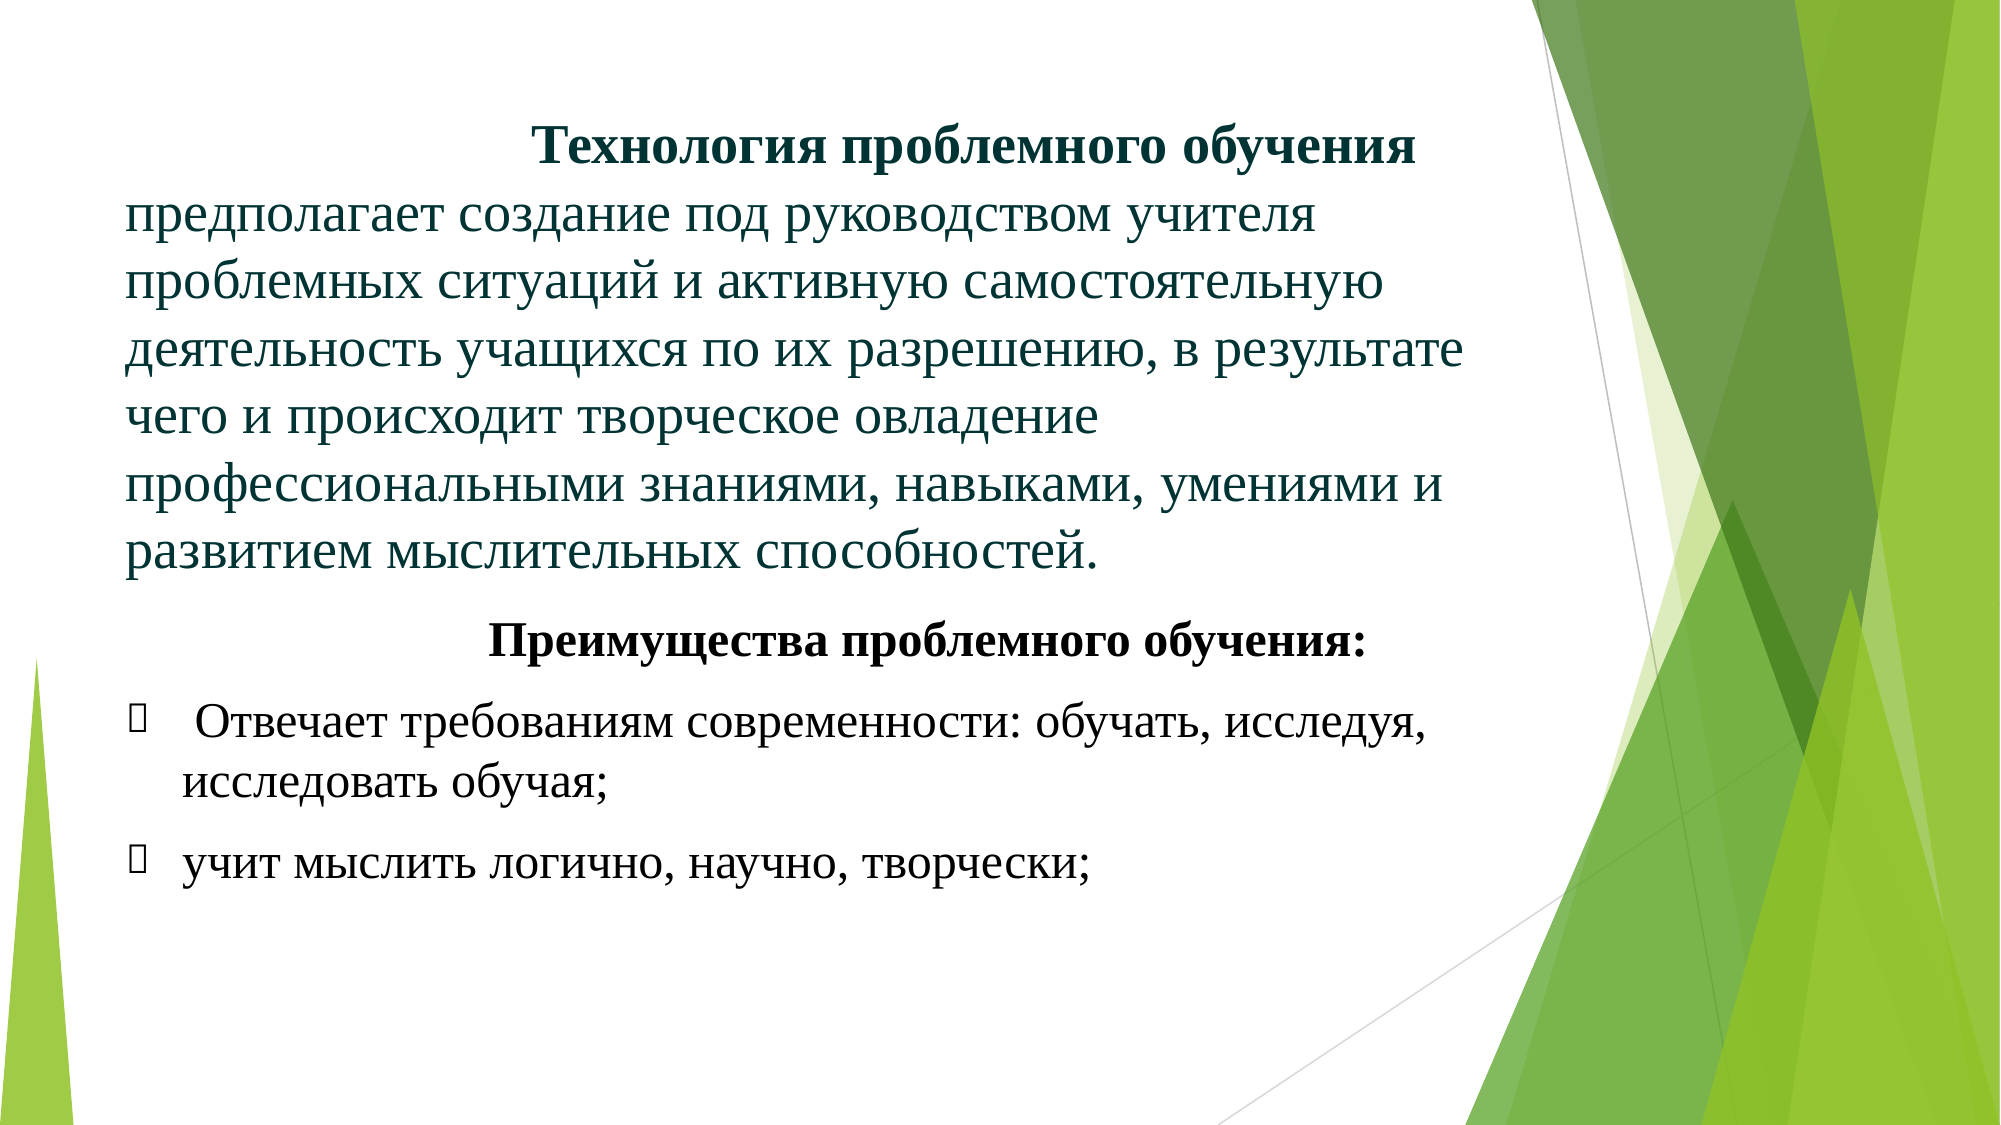

# Технология проблемного обучения  предполагает создание под руководством учителя проблемных ситуаций и активную самостоятельную деятельность учащихся по их разрешению, в результате чего и происходит творческое овладение профессиональными знаниями, навыками, умениями и развитием мыслительных способностей.
 Преимущества проблемного обучения:
 Отвечает требованиям современности: обучать, исследуя, исследовать обучая;
учит мыслить логично, научно, творчески;